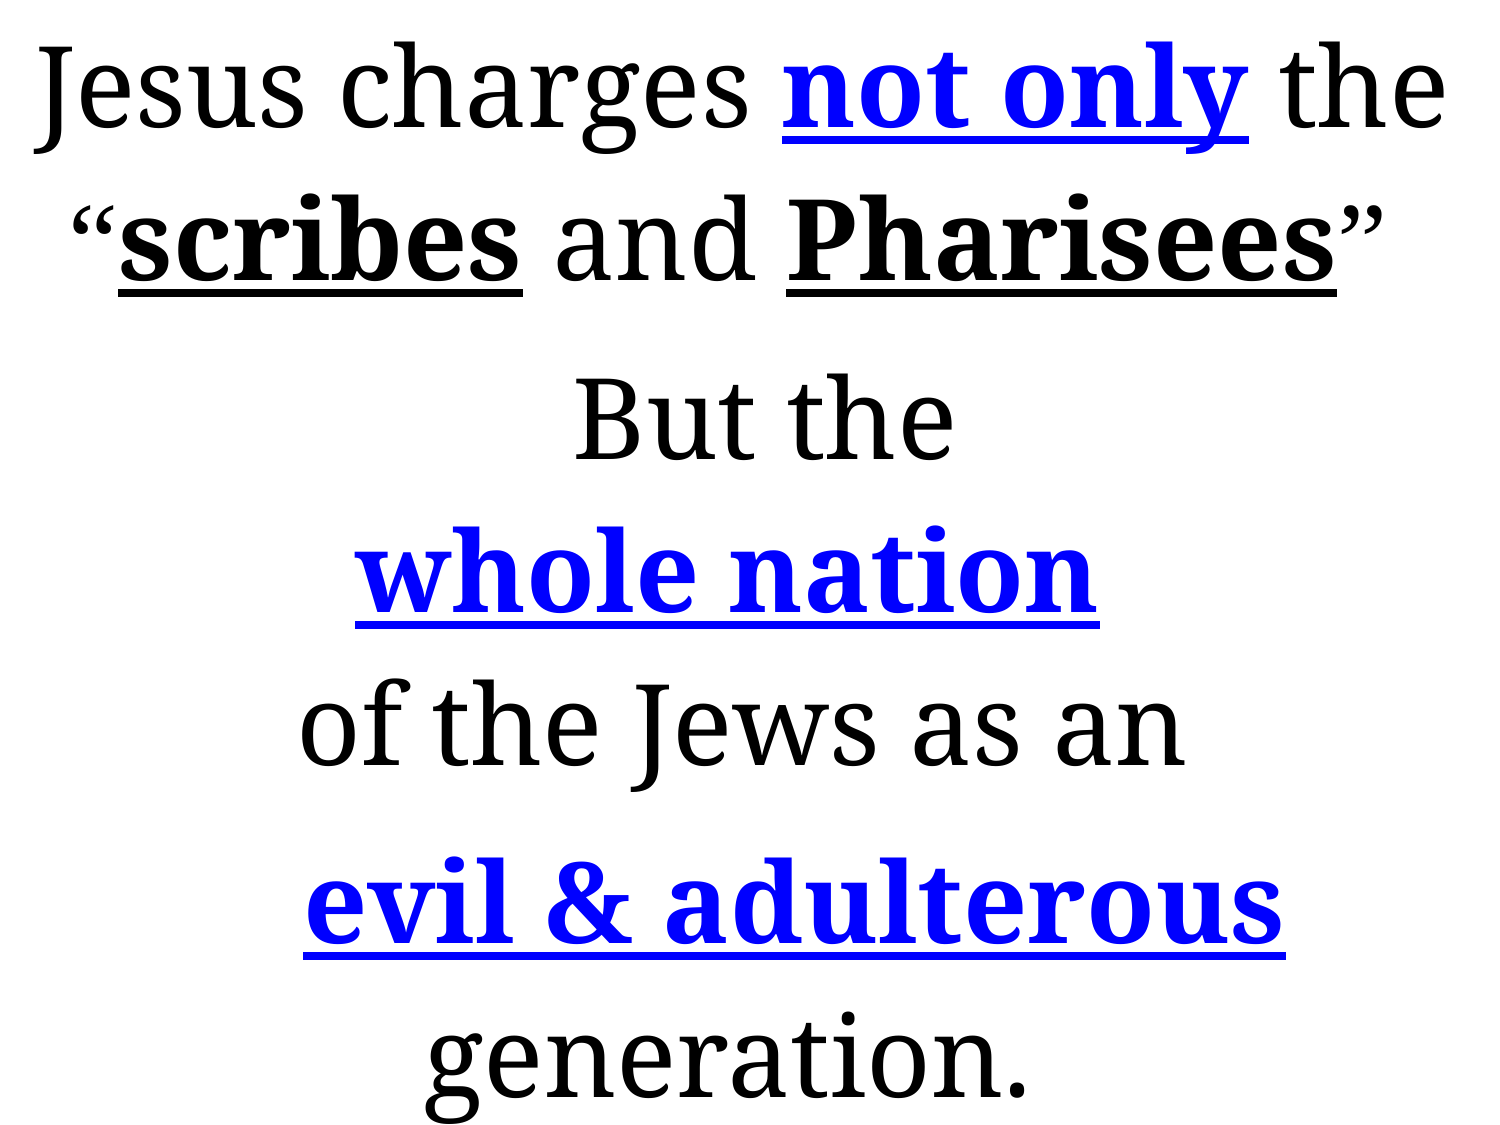

Jesus charges not only the “scribes and Pharisees”
	But the
whole nation
of the Jews as an
	 evil & adulterous
generation.
(Matthew 12:39)